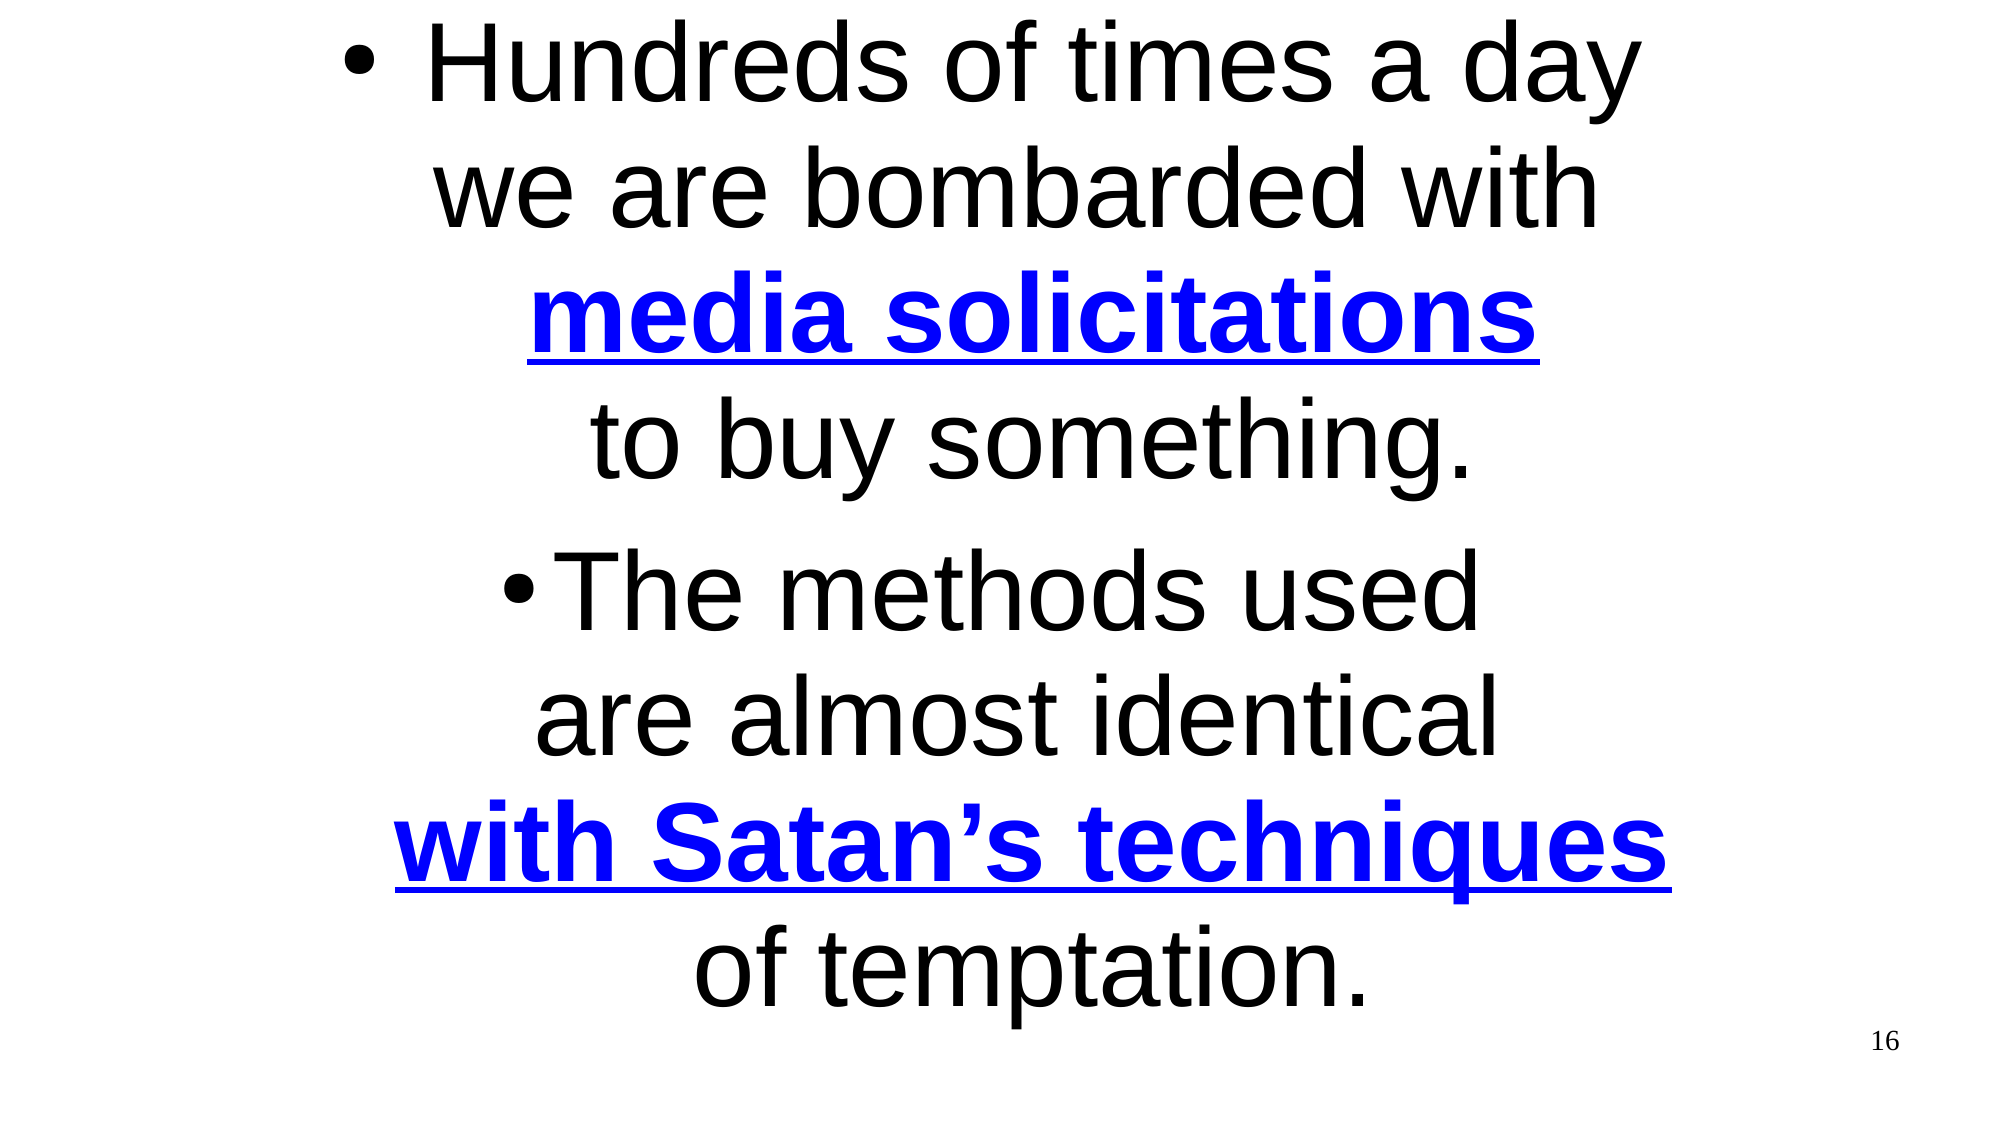

# Hundreds of times a day we are bombarded with media solicitations to buy something.
The methods used
are almost identical
with Satan’s techniques
 of temptation.
16